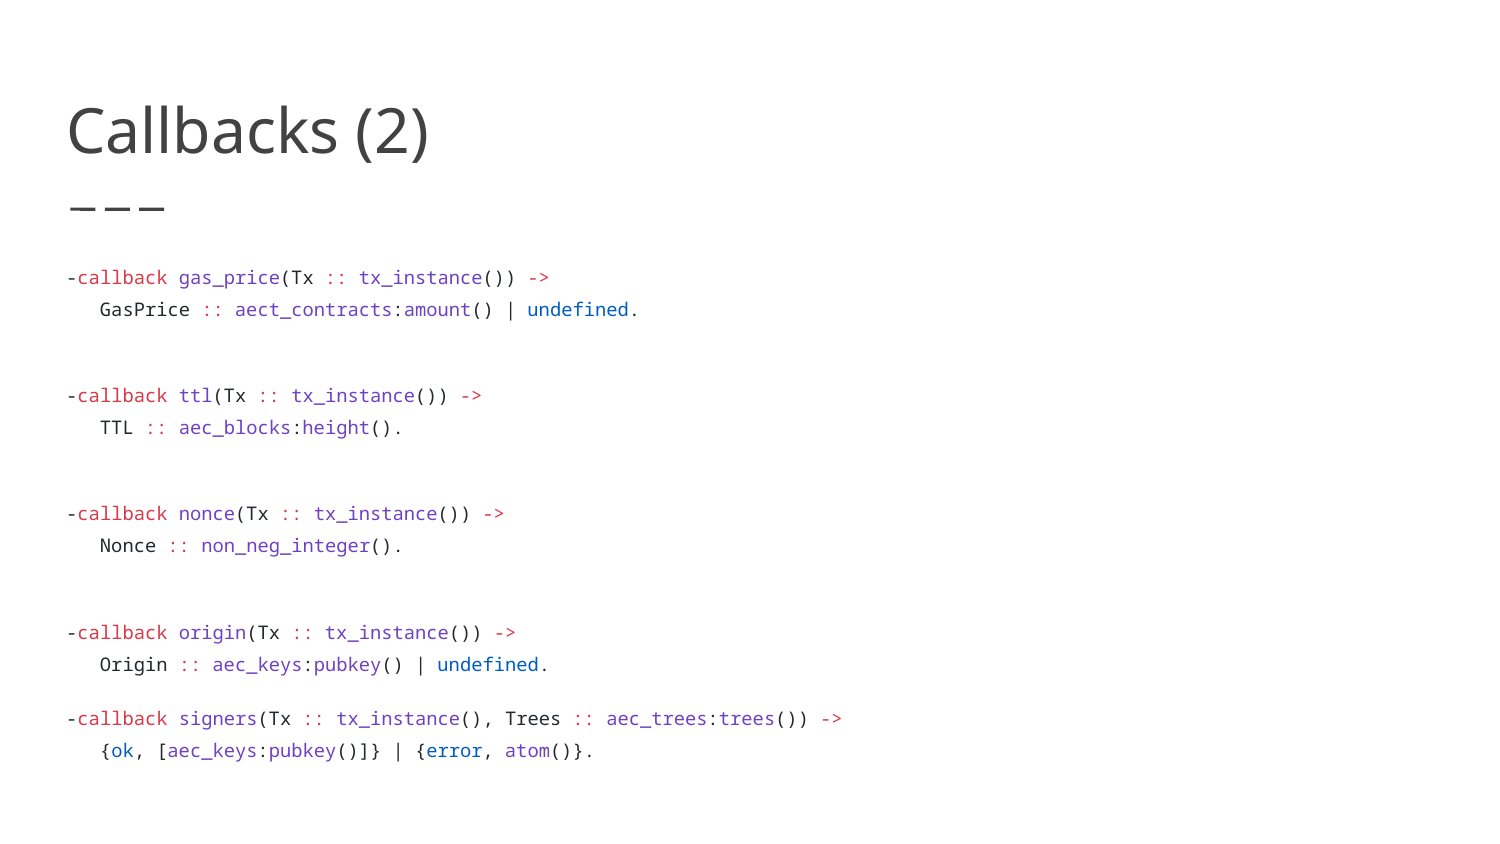

# Callbacks (2)
-callback gas_price(Tx :: tx_instance()) ->
 GasPrice :: aect_contracts:amount() | undefined.
-callback ttl(Tx :: tx_instance()) ->
 TTL :: aec_blocks:height().
-callback nonce(Tx :: tx_instance()) ->
 Nonce :: non_neg_integer().
-callback origin(Tx :: tx_instance()) ->
 Origin :: aec_keys:pubkey() | undefined.
-callback signers(Tx :: tx_instance(), Trees :: aec_trees:trees()) ->
 {ok, [aec_keys:pubkey()]} | {error, atom()}.